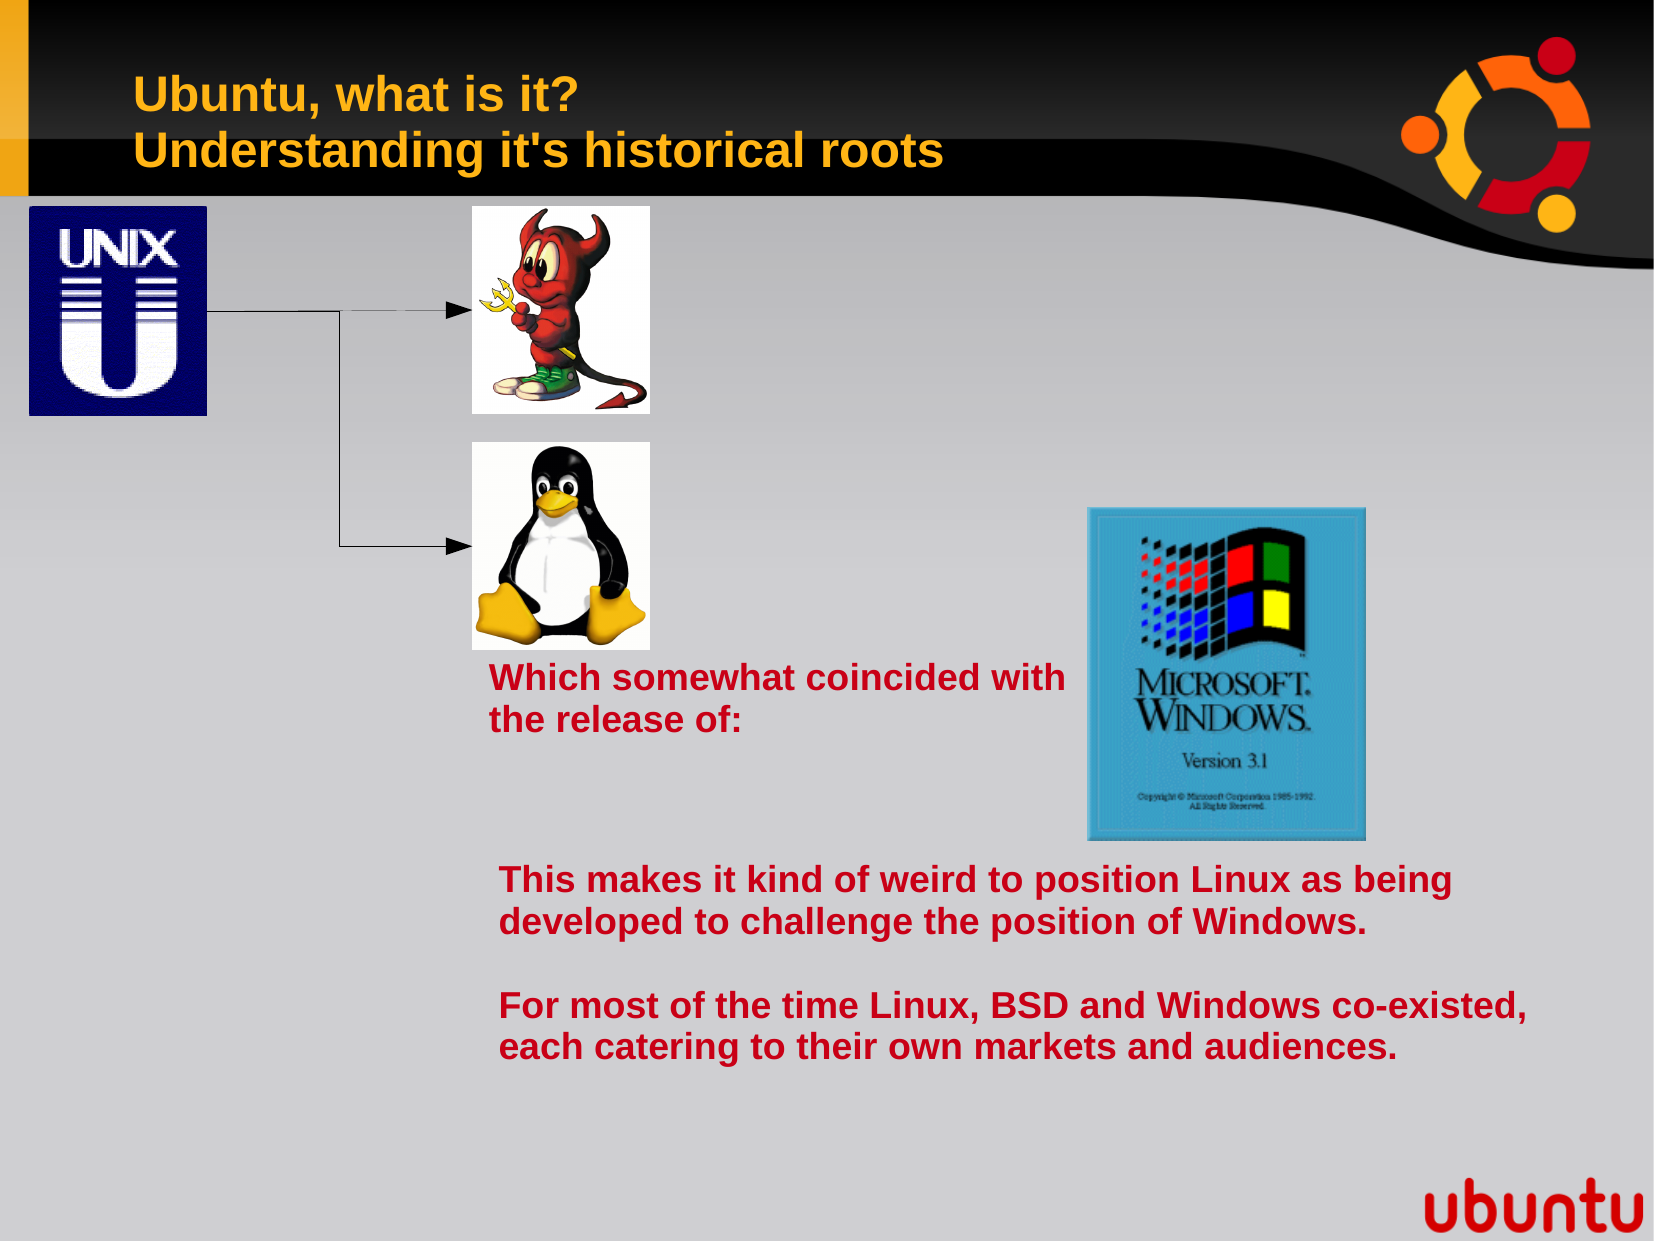

Ubuntu, what is it?
Understanding it's historical roots
Which somewhat coincided with the release of:
This makes it kind of weird to position Linux as being developed to challenge the position of Windows.
For most of the time Linux, BSD and Windows co-existed, each catering to their own markets and audiences.